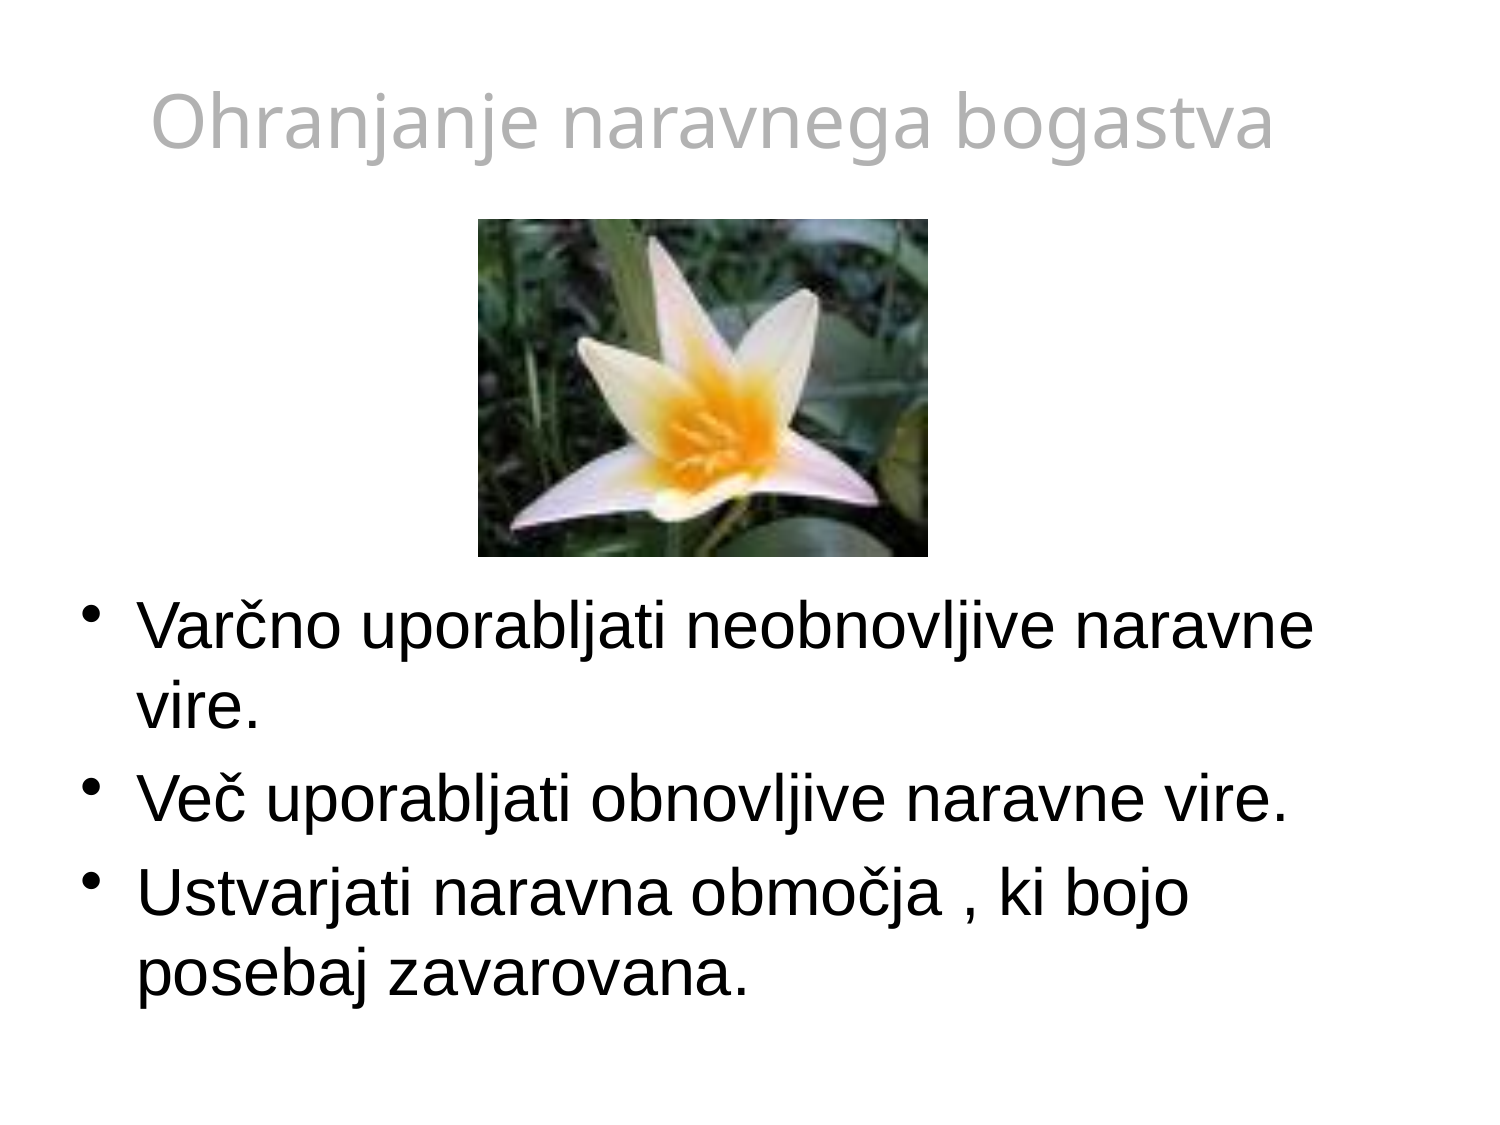

Ohranjanje naravnega bogastva
# Varčno uporabljati neobnovljive naravne vire.
Več uporabljati obnovljive naravne vire.
Ustvarjati naravna območja , ki bojo posebaj zavarovana.